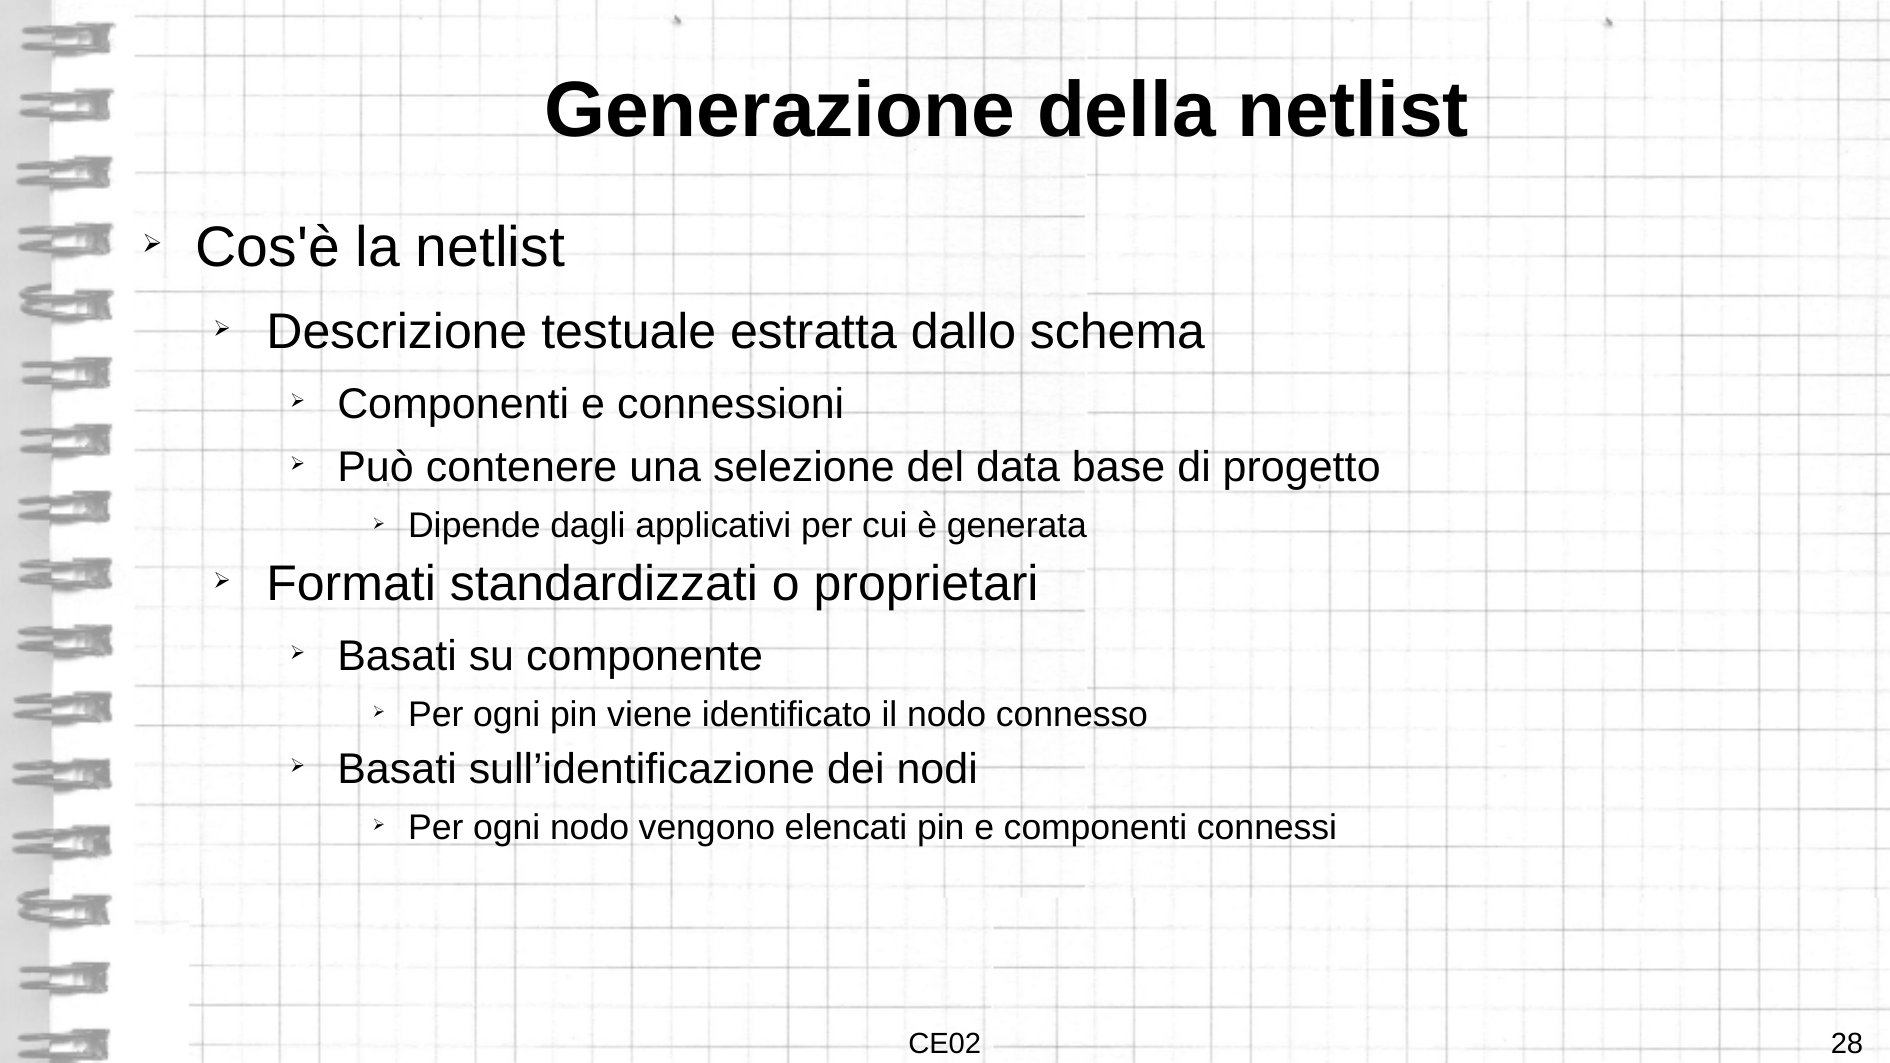

# Generazione della netlist
Cos'è la netlist
Descrizione testuale estratta dallo schema
Componenti e connessioni
Può contenere una selezione del data base di progetto
Dipende dagli applicativi per cui è generata
Formati standardizzati o proprietari
Basati su componente
Per ogni pin viene identificato il nodo connesso
Basati sull’identificazione dei nodi
Per ogni nodo vengono elencati pin e componenti connessi
CE02
28